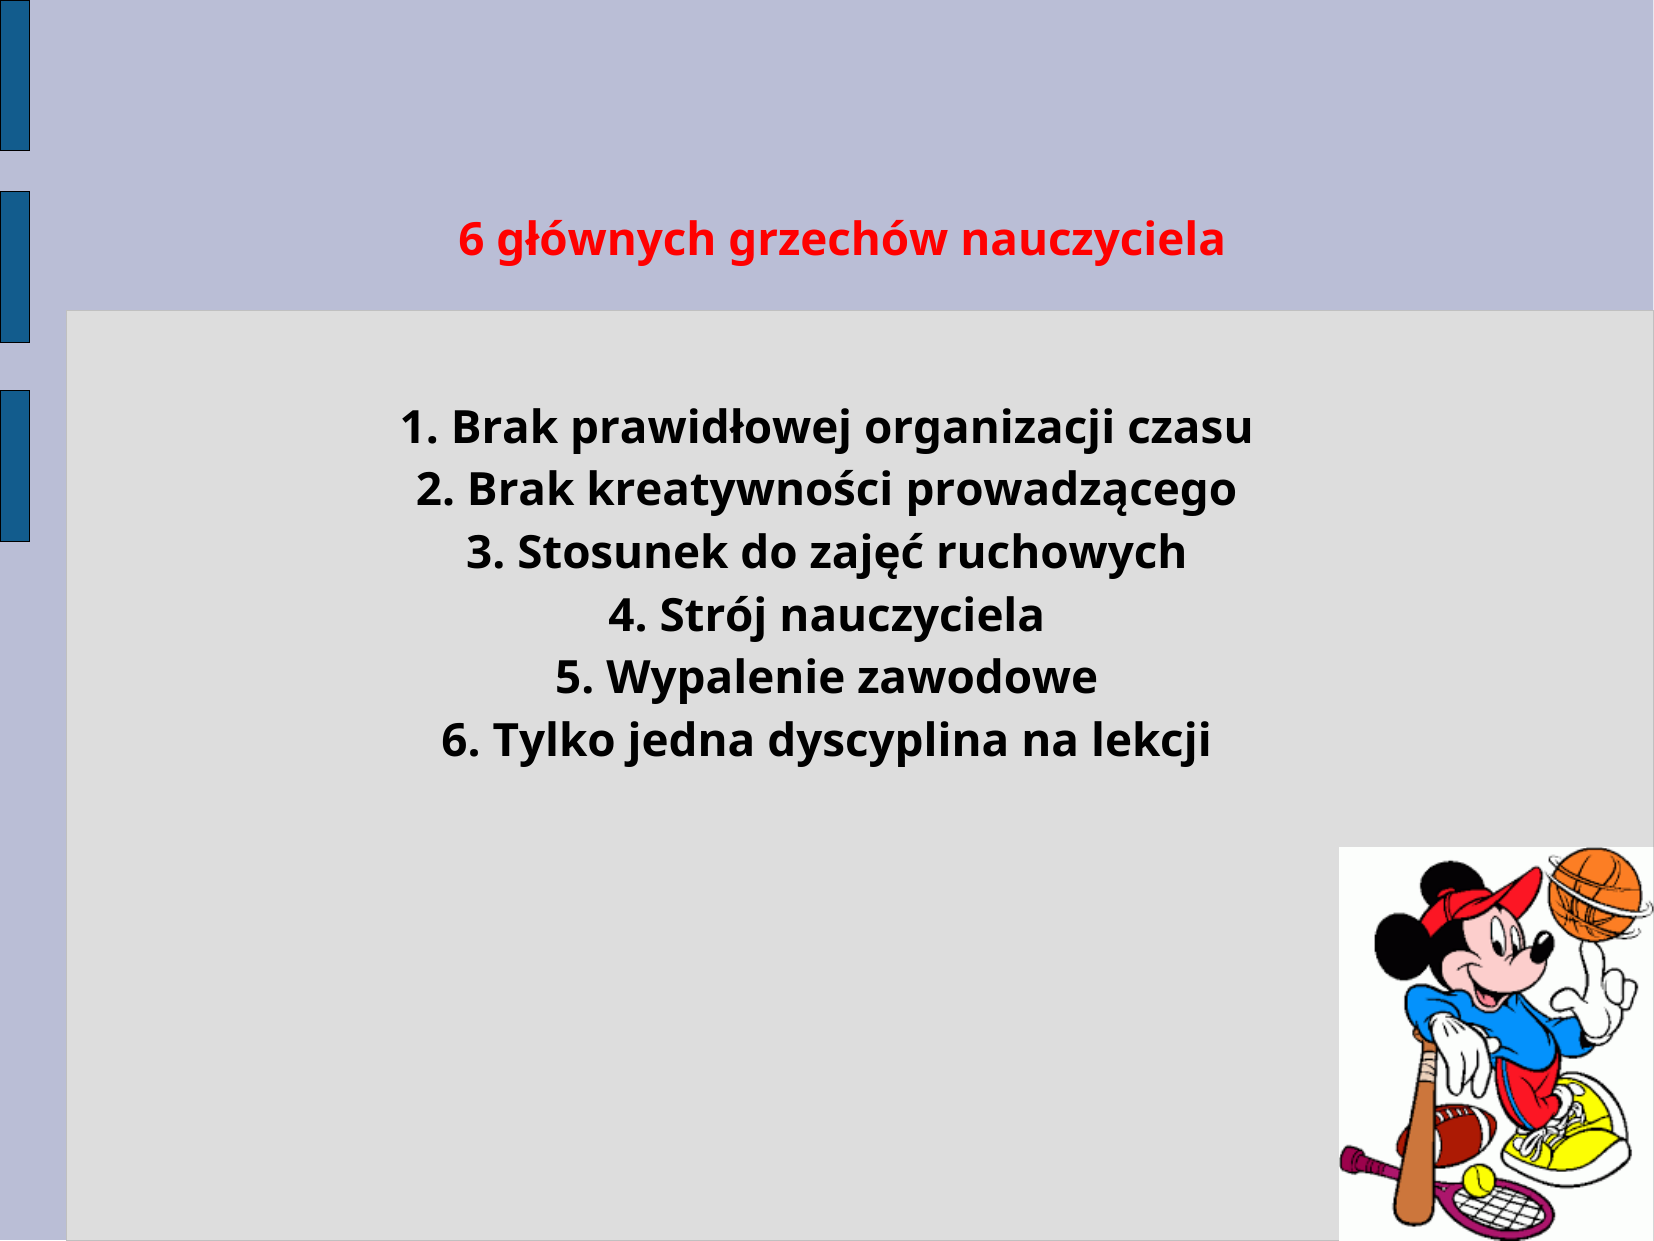

# 6 głównych grzechów nauczyciela
1. Brak prawidłowej organizacji czasu
2. Brak kreatywności prowadzącego
3. Stosunek do zajęć ruchowych
4. Strój nauczyciela
5. Wypalenie zawodowe
6. Tylko jedna dyscyplina na lekcji